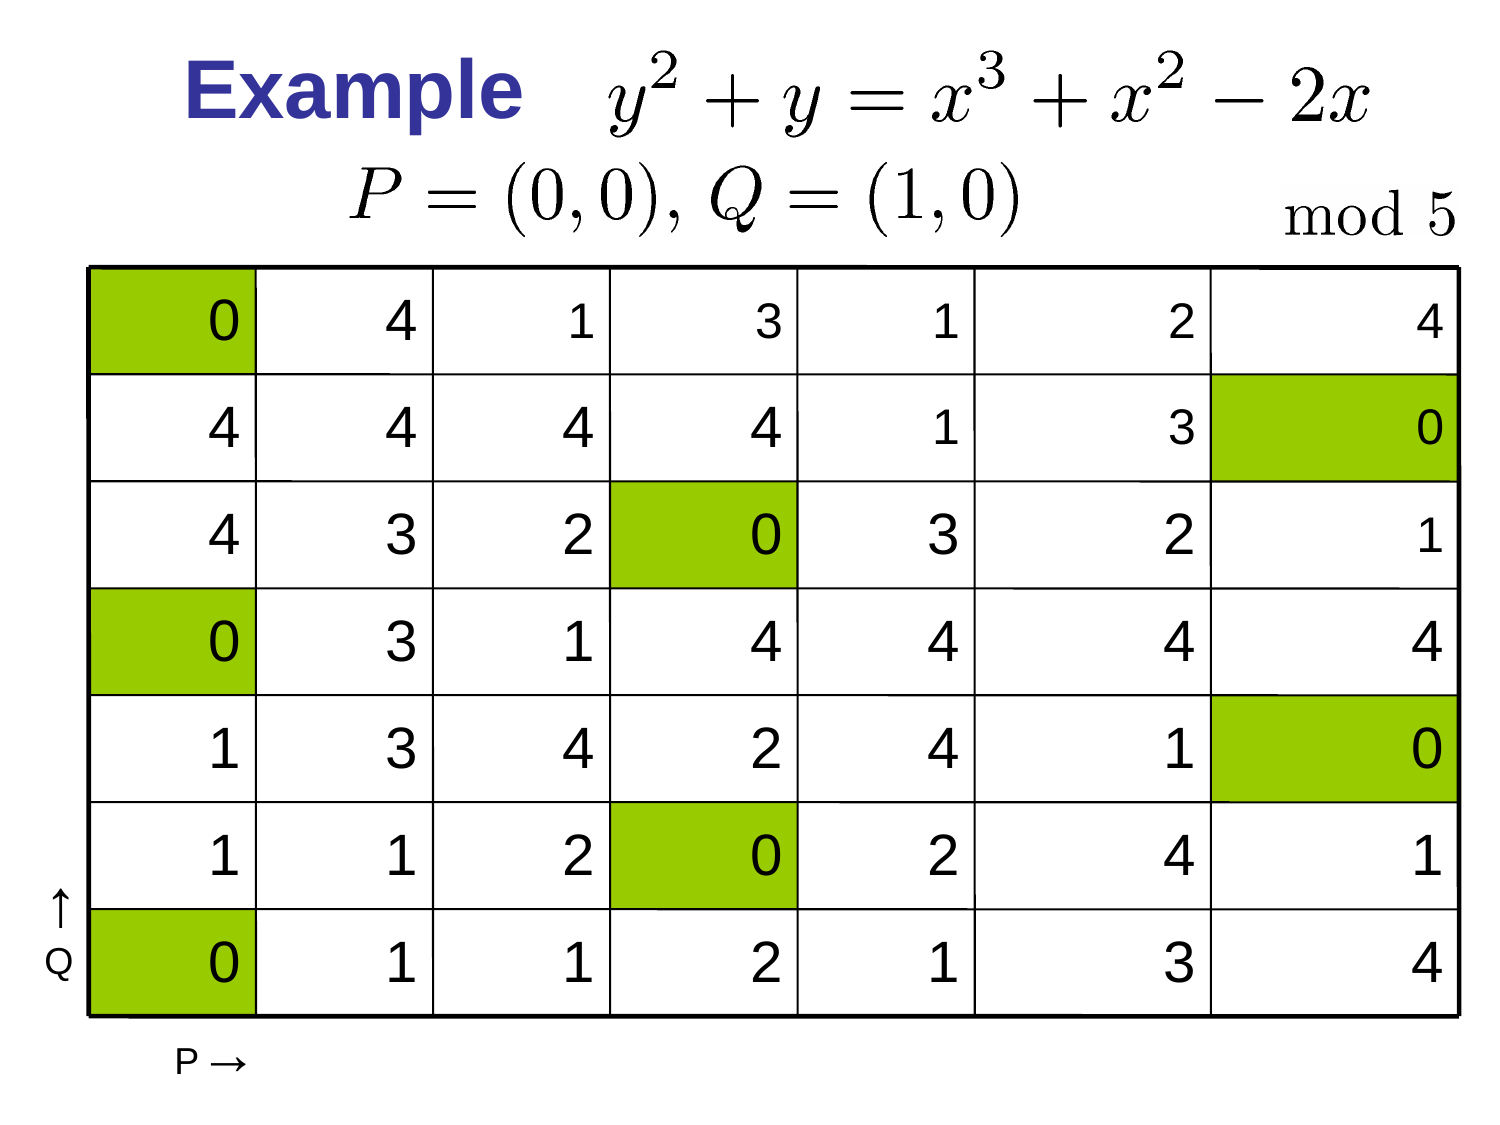

# Example
0
4
1
3
1
2
4
4
4
4
4
1
3
0
4
3
2
0
3
2
1
0
3
1
4
4
4
4
1
3
4
2
4
1
0
1
1
2
0
2
4
1
0
1
1
2
1
3
4
↑
Q
P→